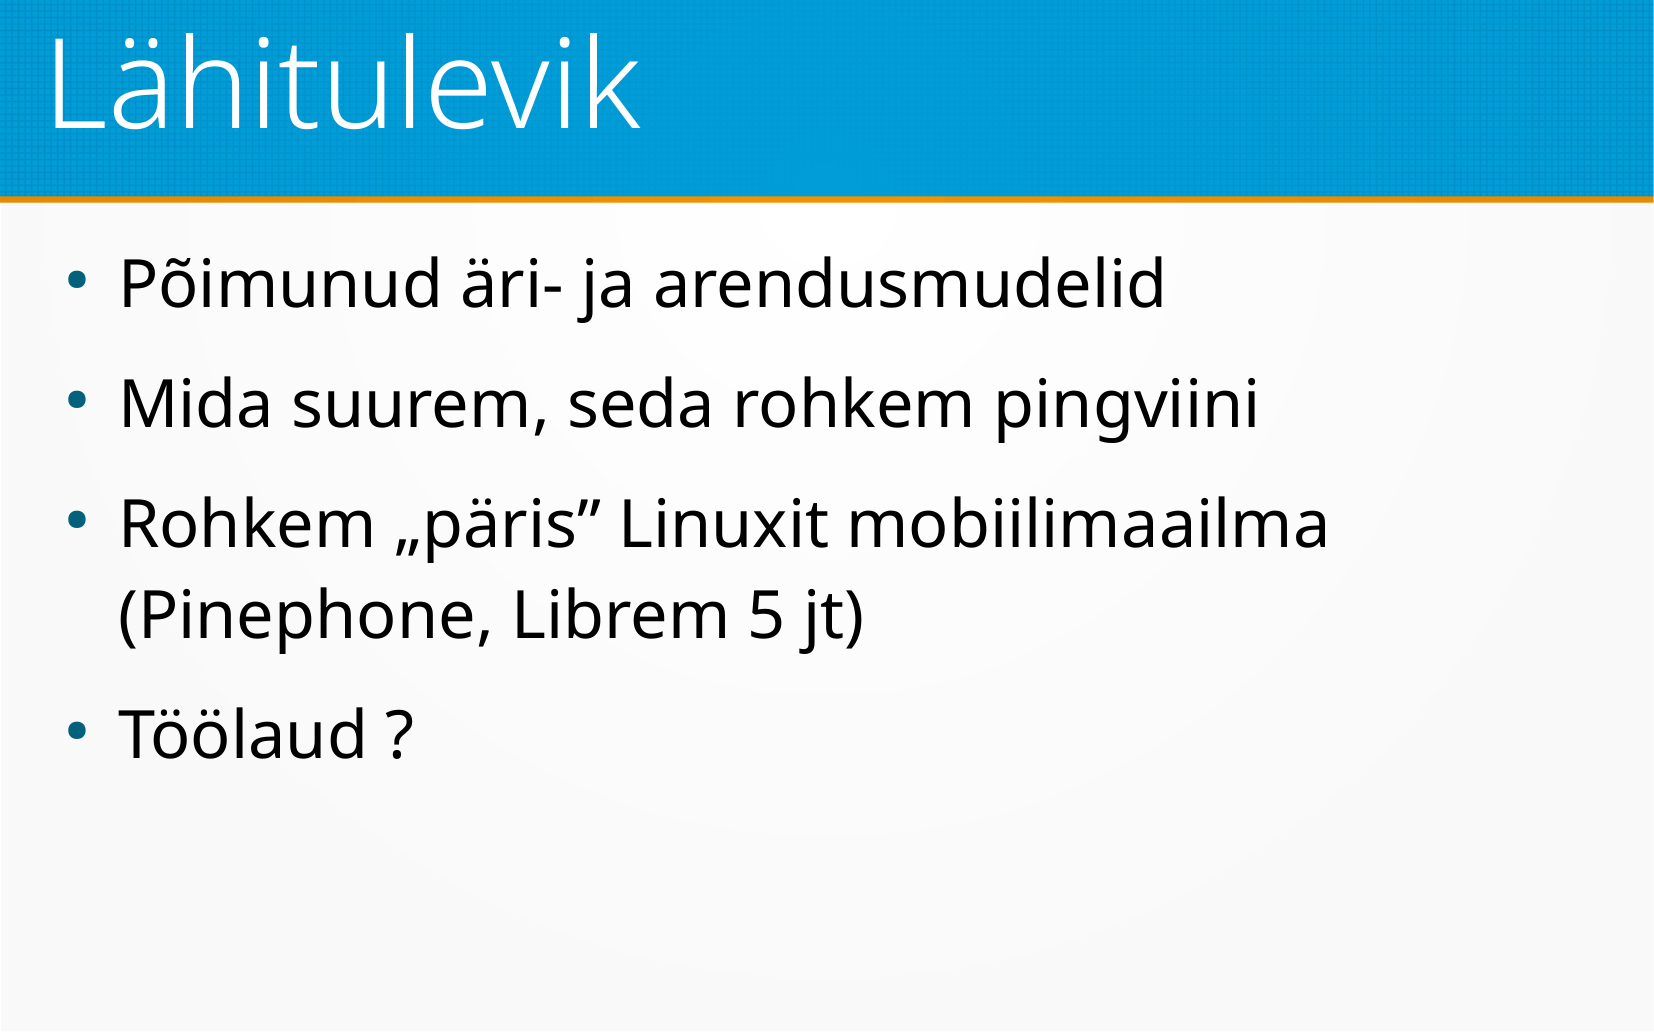

# Lähitulevik
Põimunud äri- ja arendusmudelid
Mida suurem, seda rohkem pingviini
Rohkem „päris” Linuxit mobiilimaailma (Pinephone, Librem 5 jt)
Töölaud ?